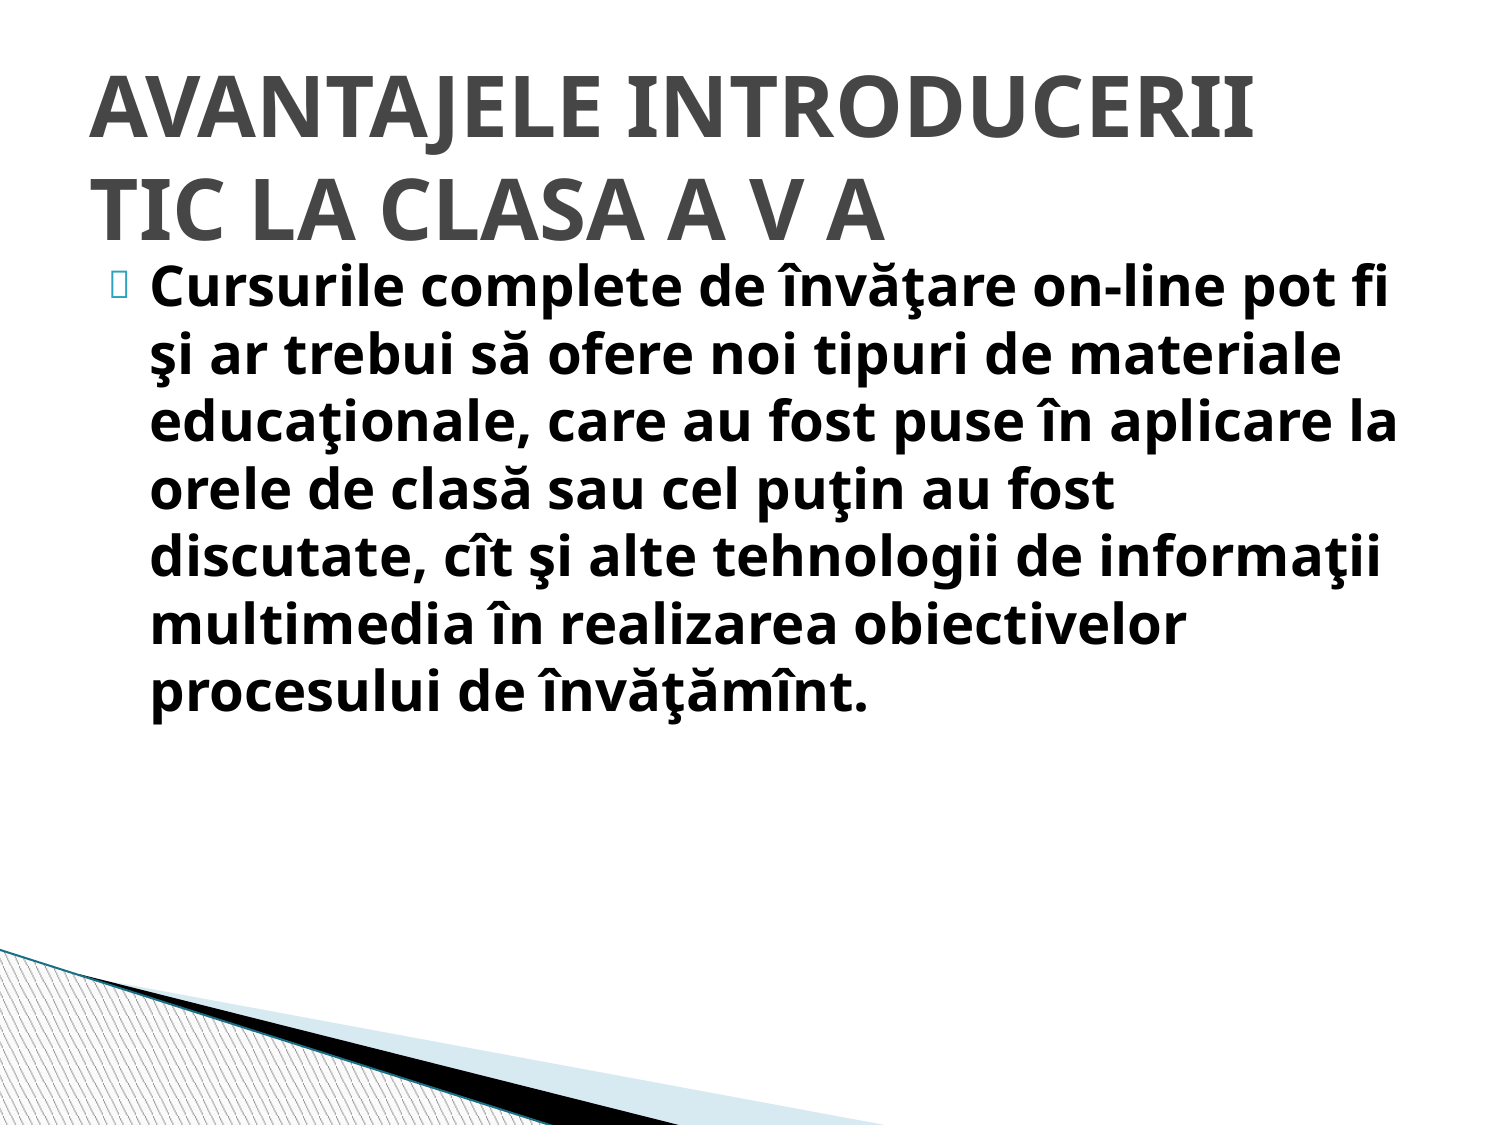

AVANTAJELE INTRODUCERII TIC LA CLASA A V A
# Cursurile complete de învăţare on-line pot fi şi ar trebui să ofere noi tipuri de materiale educaţionale, care au fost puse în aplicare la orele de clasă sau cel puţin au fost discutate, cît şi alte tehnologii de informaţii multimedia în realizarea obiectivelor procesului de învăţămînt.